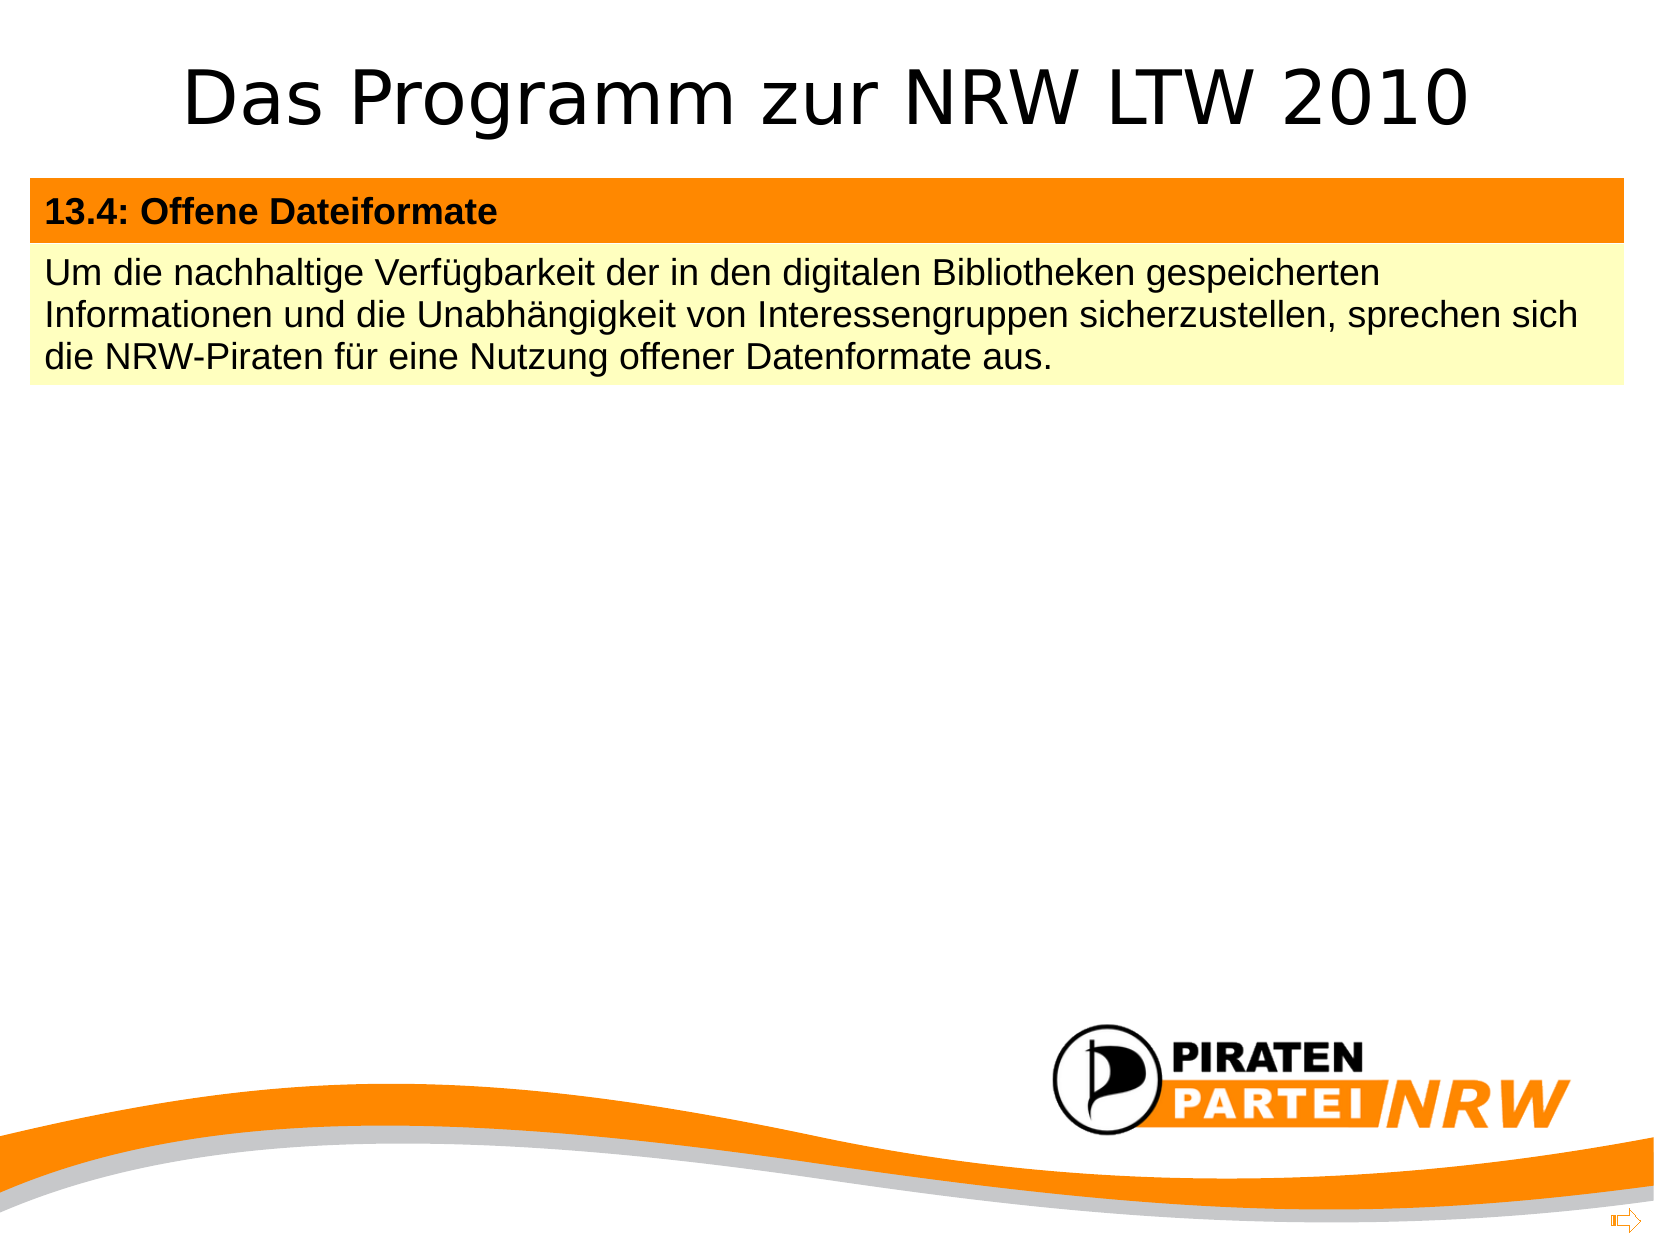

# Das Programm zur NRW LTW 2010
| 13.4: ﻿Offene Dateiformate |
| --- |
| Um die nachhaltige Verfügbarkeit der in den digitalen Bibliotheken gespeicherten Informationen und die Unabhängigkeit von Interessengruppen sicherzustellen, sprechen sich die NRW-Piraten für eine Nutzung offener Datenformate aus. |